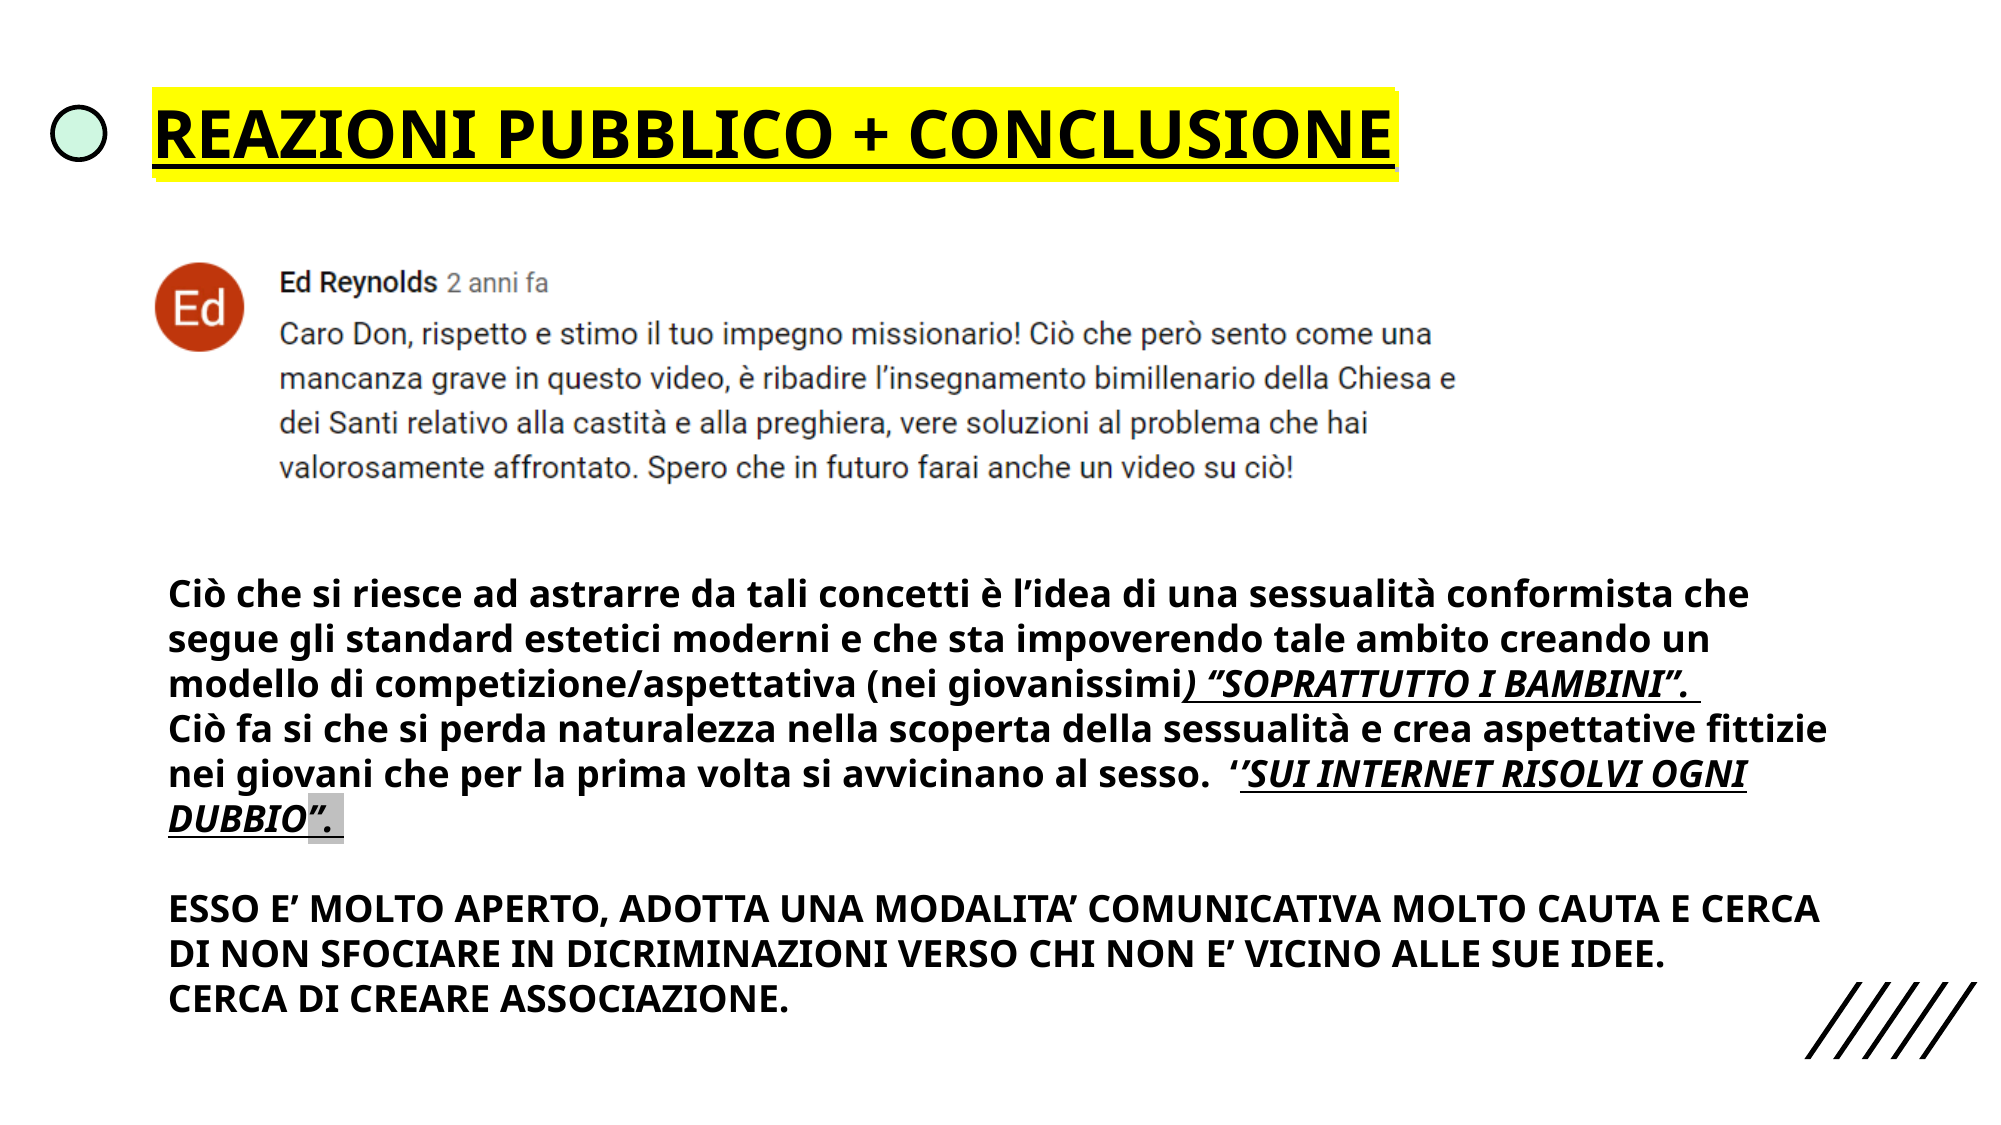

# REAZIONI PUBBLICO + CONCLUSIONE
Ciò che si riesce ad astrarre da tali concetti è l’idea di una sessualità conformista che segue gli standard estetici moderni e che sta impoverendo tale ambito creando un modello di competizione/aspettativa (nei giovanissimi) ‘’SOPRATTUTTO I BAMBINI’’.
Ciò fa si che si perda naturalezza nella scoperta della sessualità e crea aspettative fittizie nei giovani che per la prima volta si avvicinano al sesso. ‘’SUI INTERNET RISOLVI OGNI DUBBIO’’.
ESSO E’ MOLTO APERTO, ADOTTA UNA MODALITA’ COMUNICATIVA MOLTO CAUTA E CERCA DI NON SFOCIARE IN DICRIMINAZIONI VERSO CHI NON E’ VICINO ALLE SUE IDEE.
CERCA DI CREARE ASSOCIAZIONE.